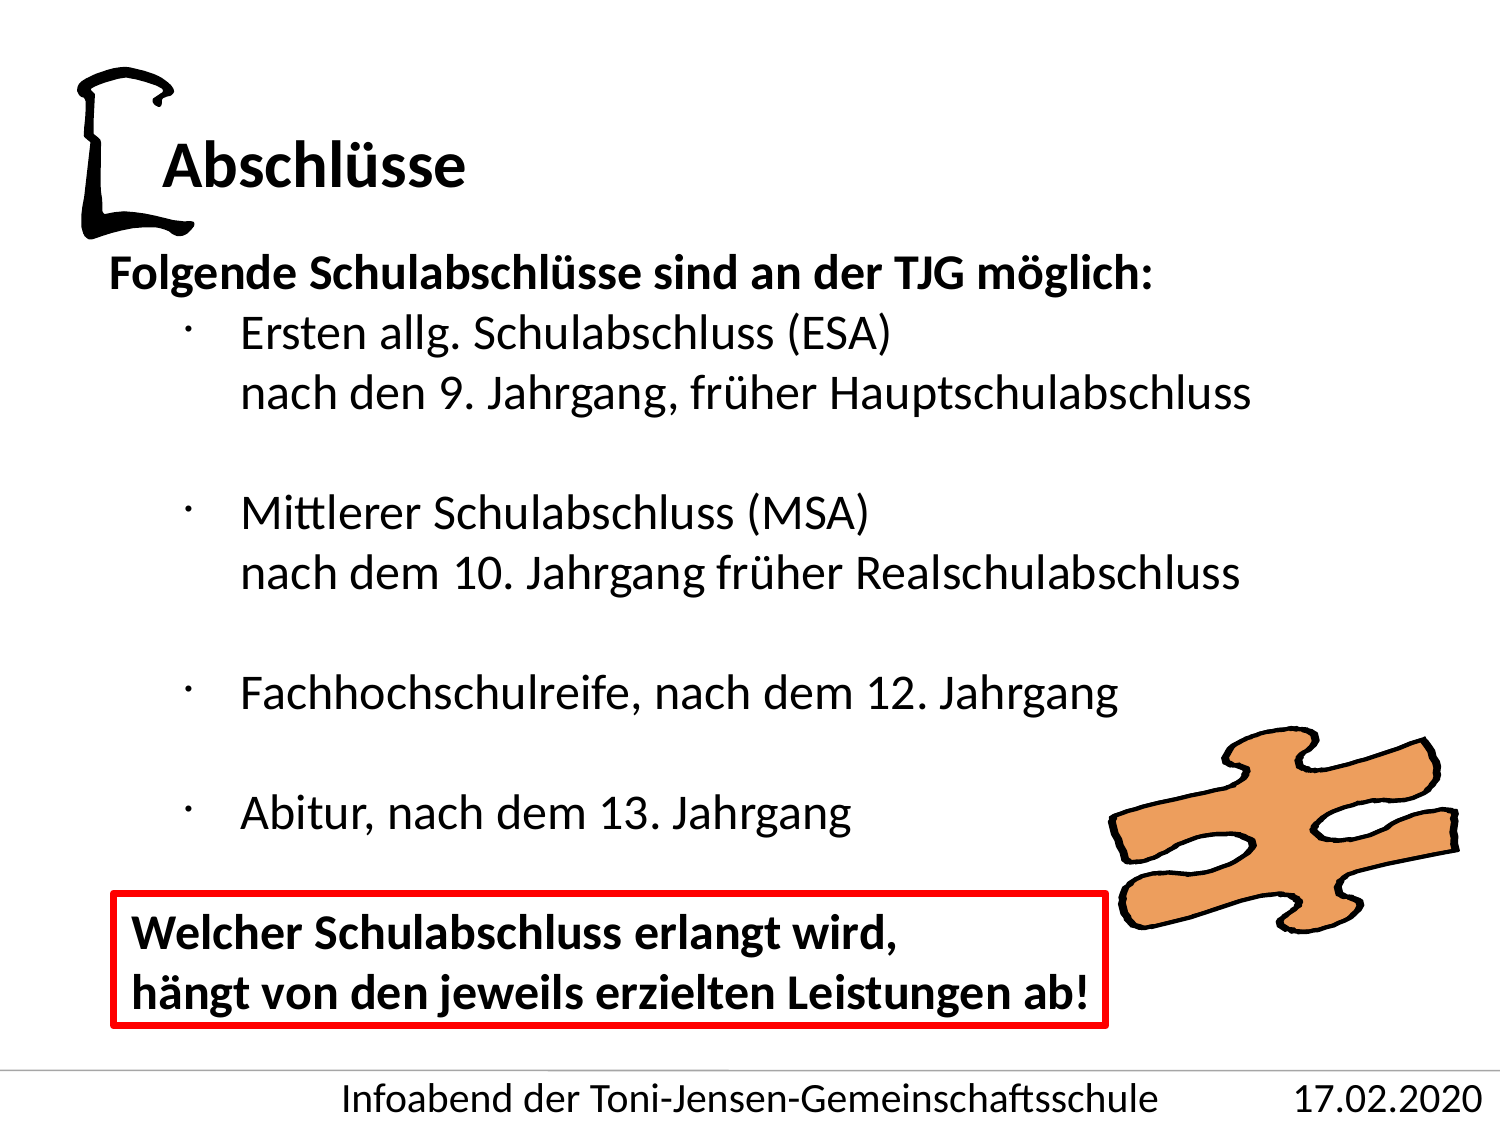

Abschlüsse
Folgende Schulabschlüsse sind an der TJG möglich:
Ersten allg. Schulabschluss (ESA)
 nach den 9. Jahrgang, früher Hauptschulabschluss
Mittlerer Schulabschluss (MSA)
 nach dem 10. Jahrgang früher Realschulabschluss
Fachhochschulreife, nach dem 12. Jahrgang
Abitur, nach dem 13. Jahrgang
 Welcher Schulabschluss erlangt wird,
 hängt von den jeweils erzielten Leistungen ab!
17.02.2020
Infoabend der Toni-Jensen-Gemeinschaftsschule